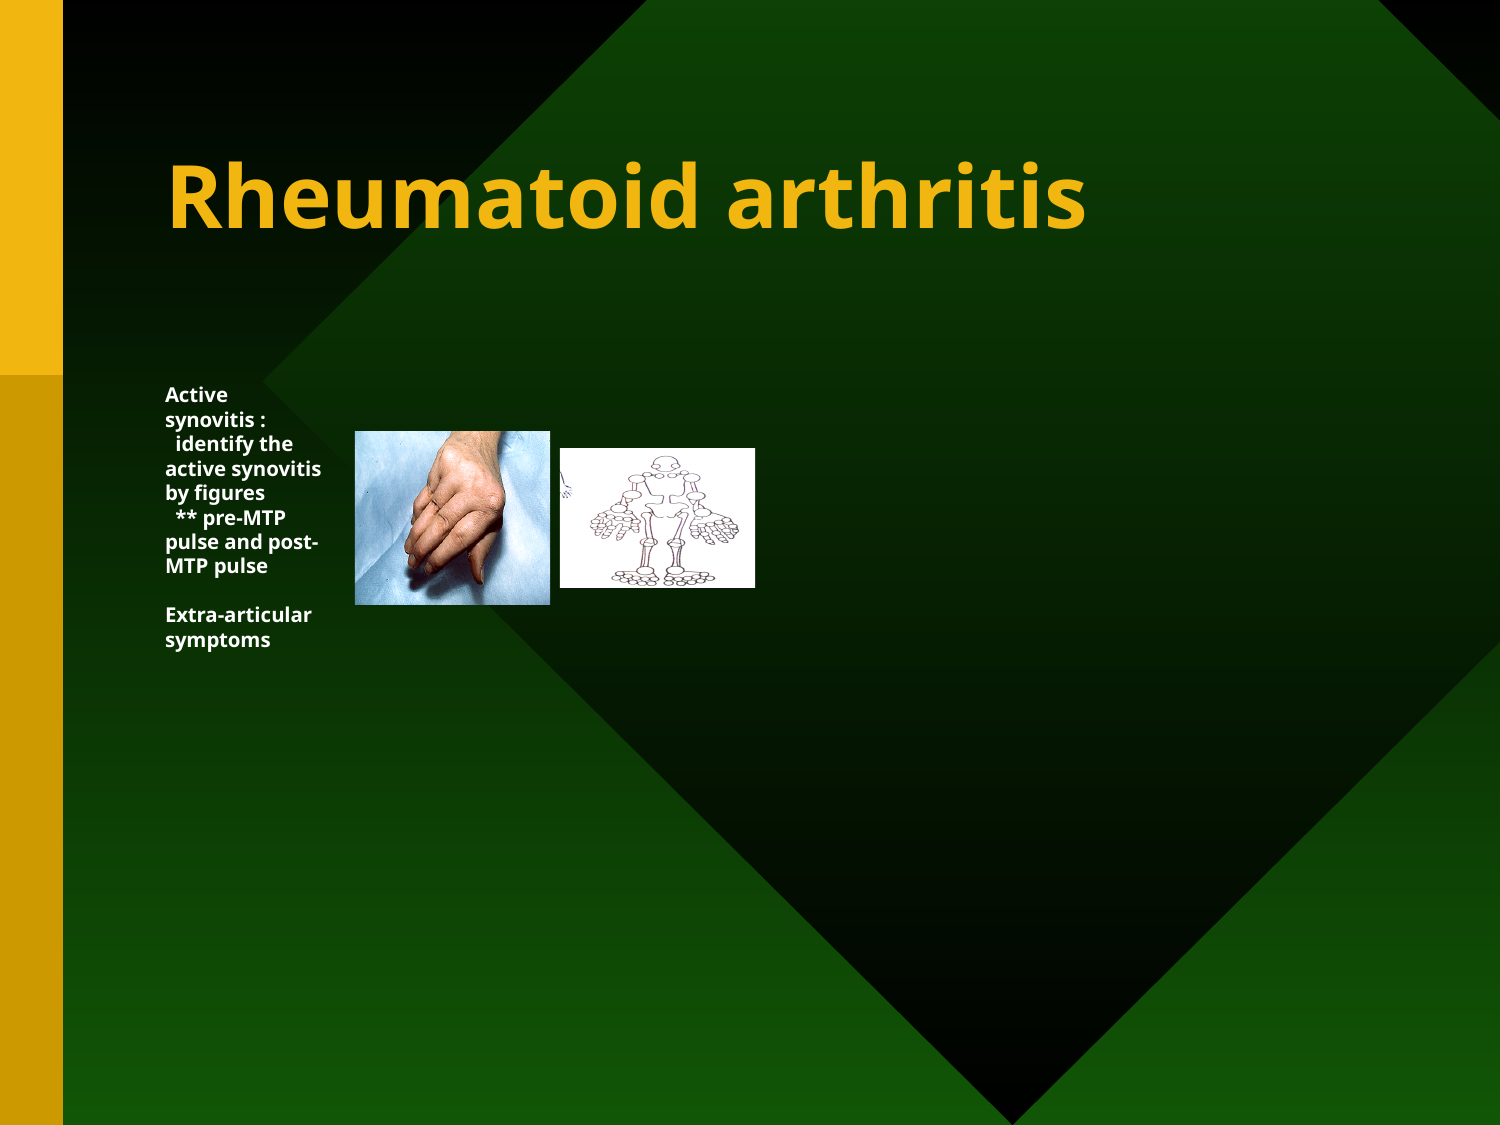

# Rheumatoid arthritis
Active synovitis :
 identify the active synovitis by figures
 ** pre-MTP pulse and post-MTP pulse
Extra-articular symptoms